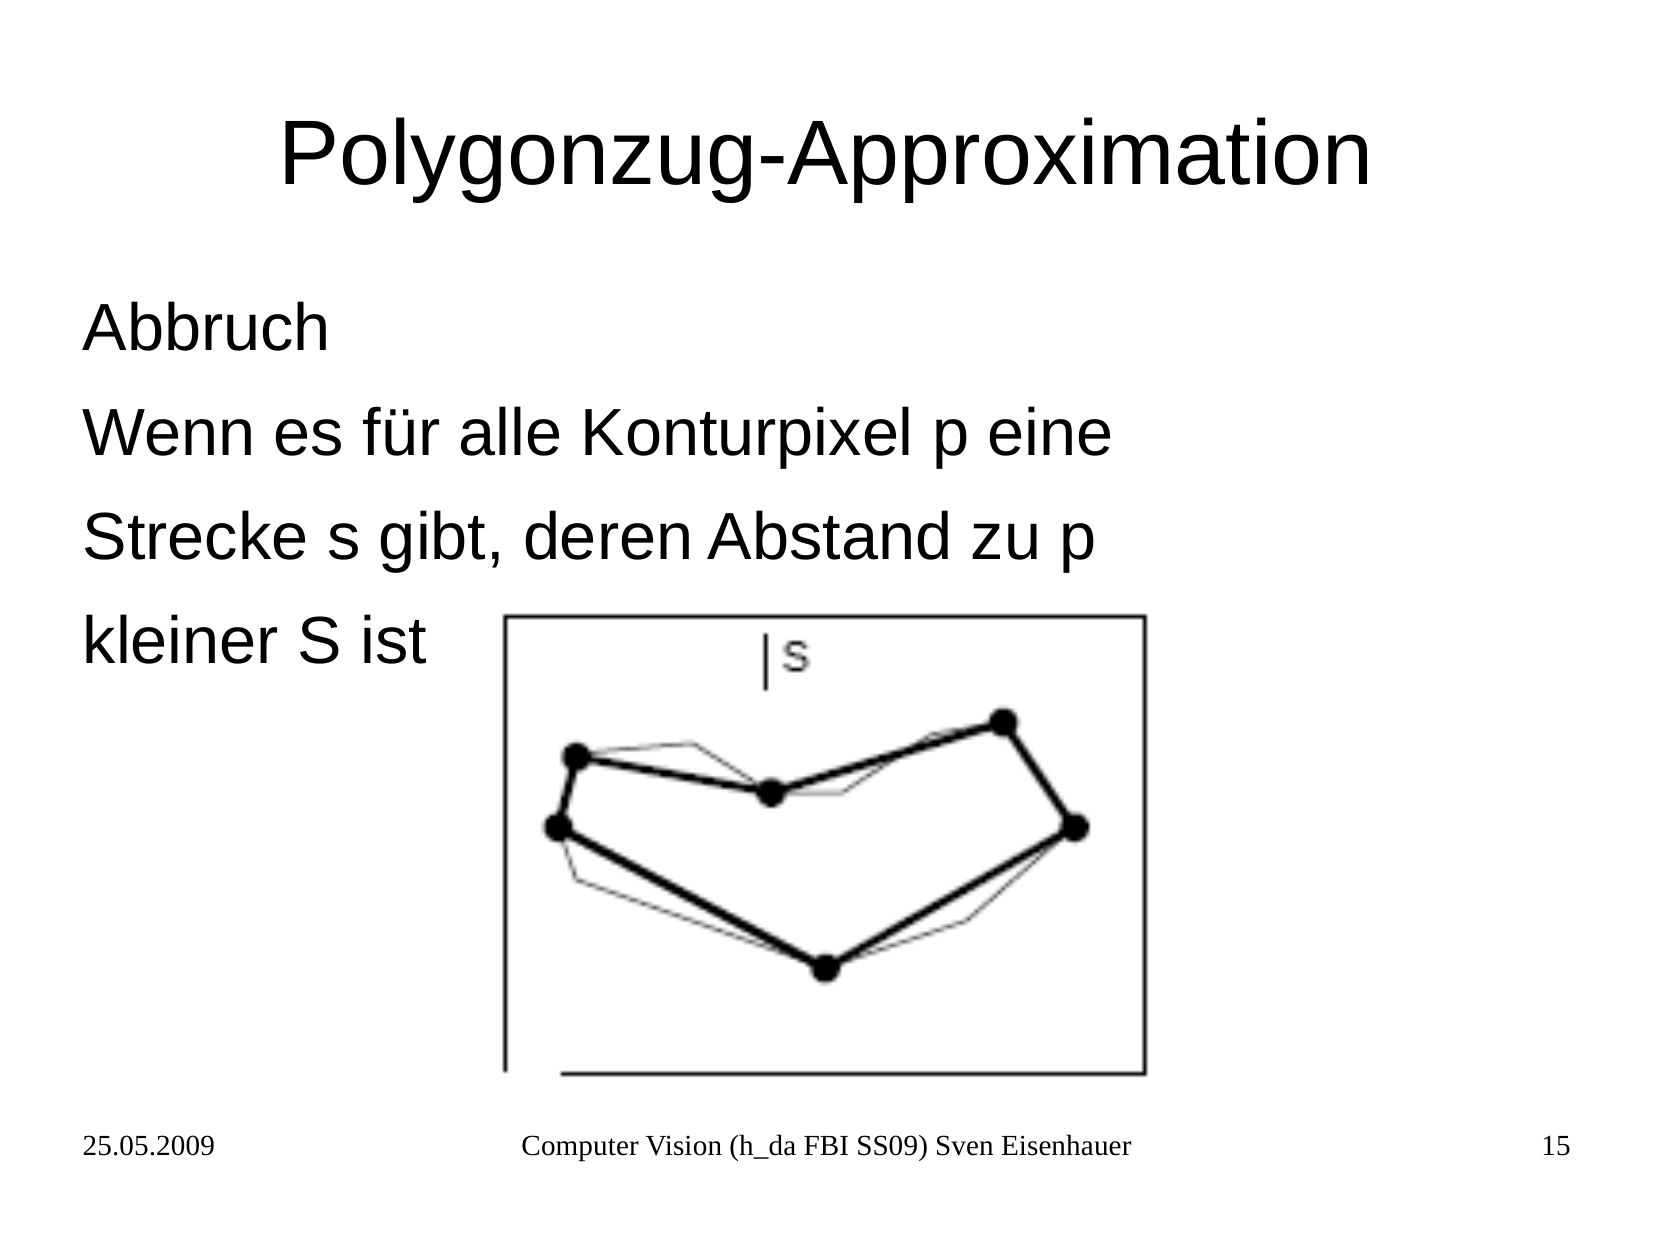

# Polygonzug-Approximation
Abbruch
Wenn es für alle Konturpixel p eine
Strecke s gibt, deren Abstand zu p
kleiner S ist
25.05.2009
Computer Vision (h_da FBI SS09) Sven Eisenhauer
15